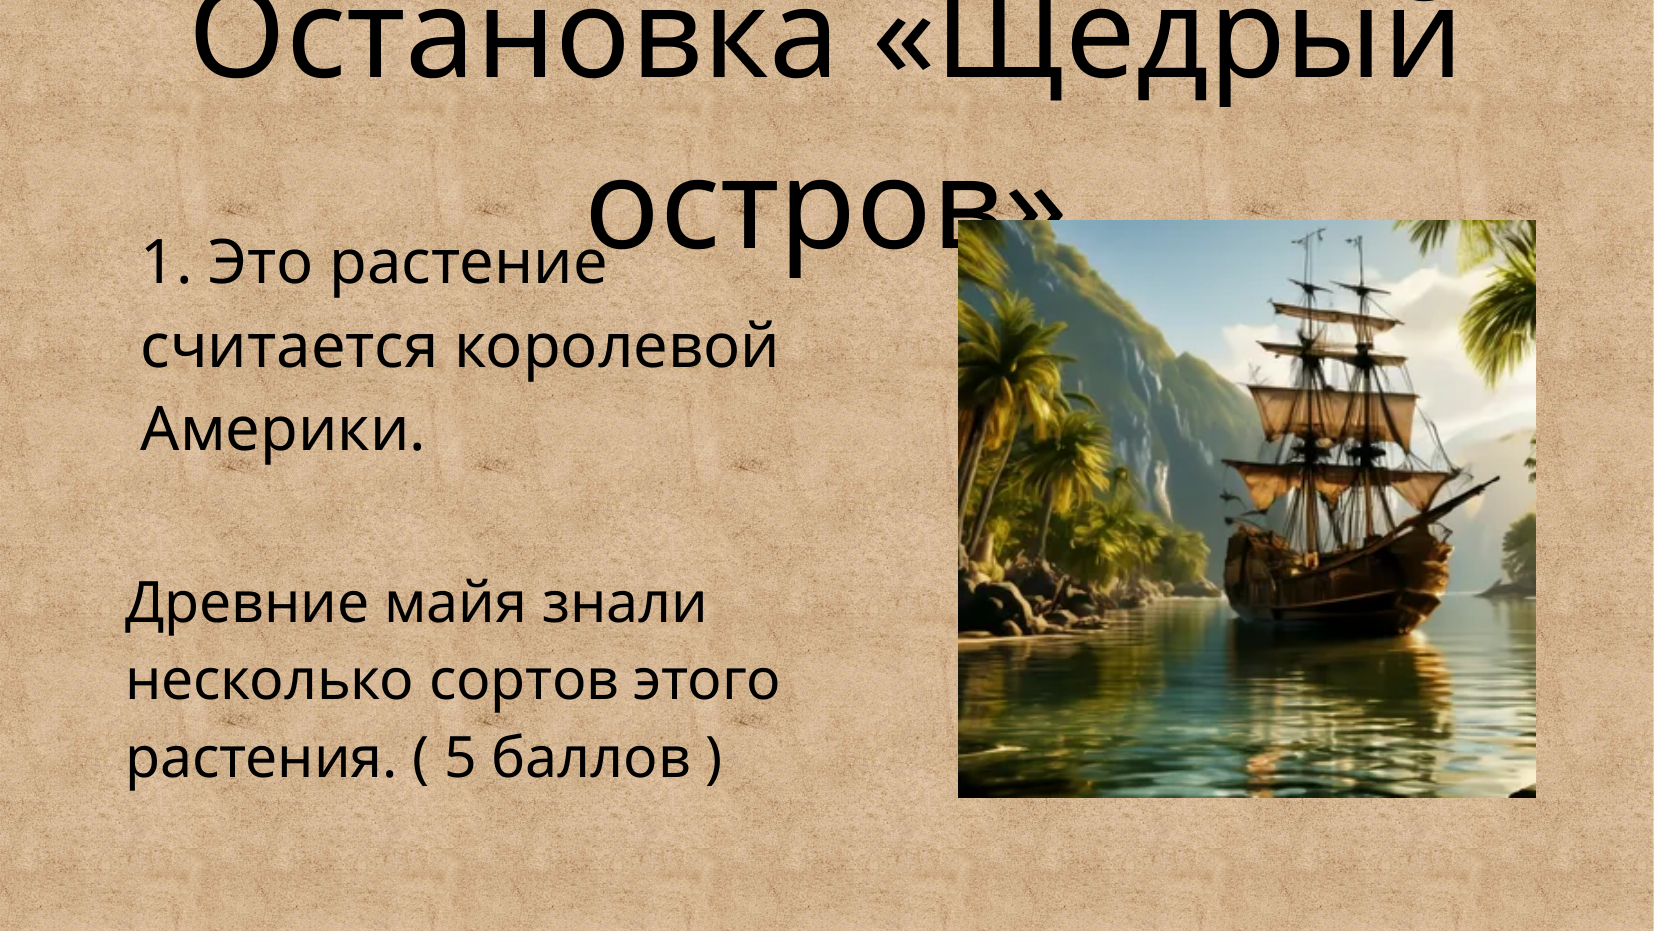

# Остановка «Щедрый остров»
1. Это растение считается королевой Америки.
Древние майя знали несколько сортов этого растения. ( 5 баллов )